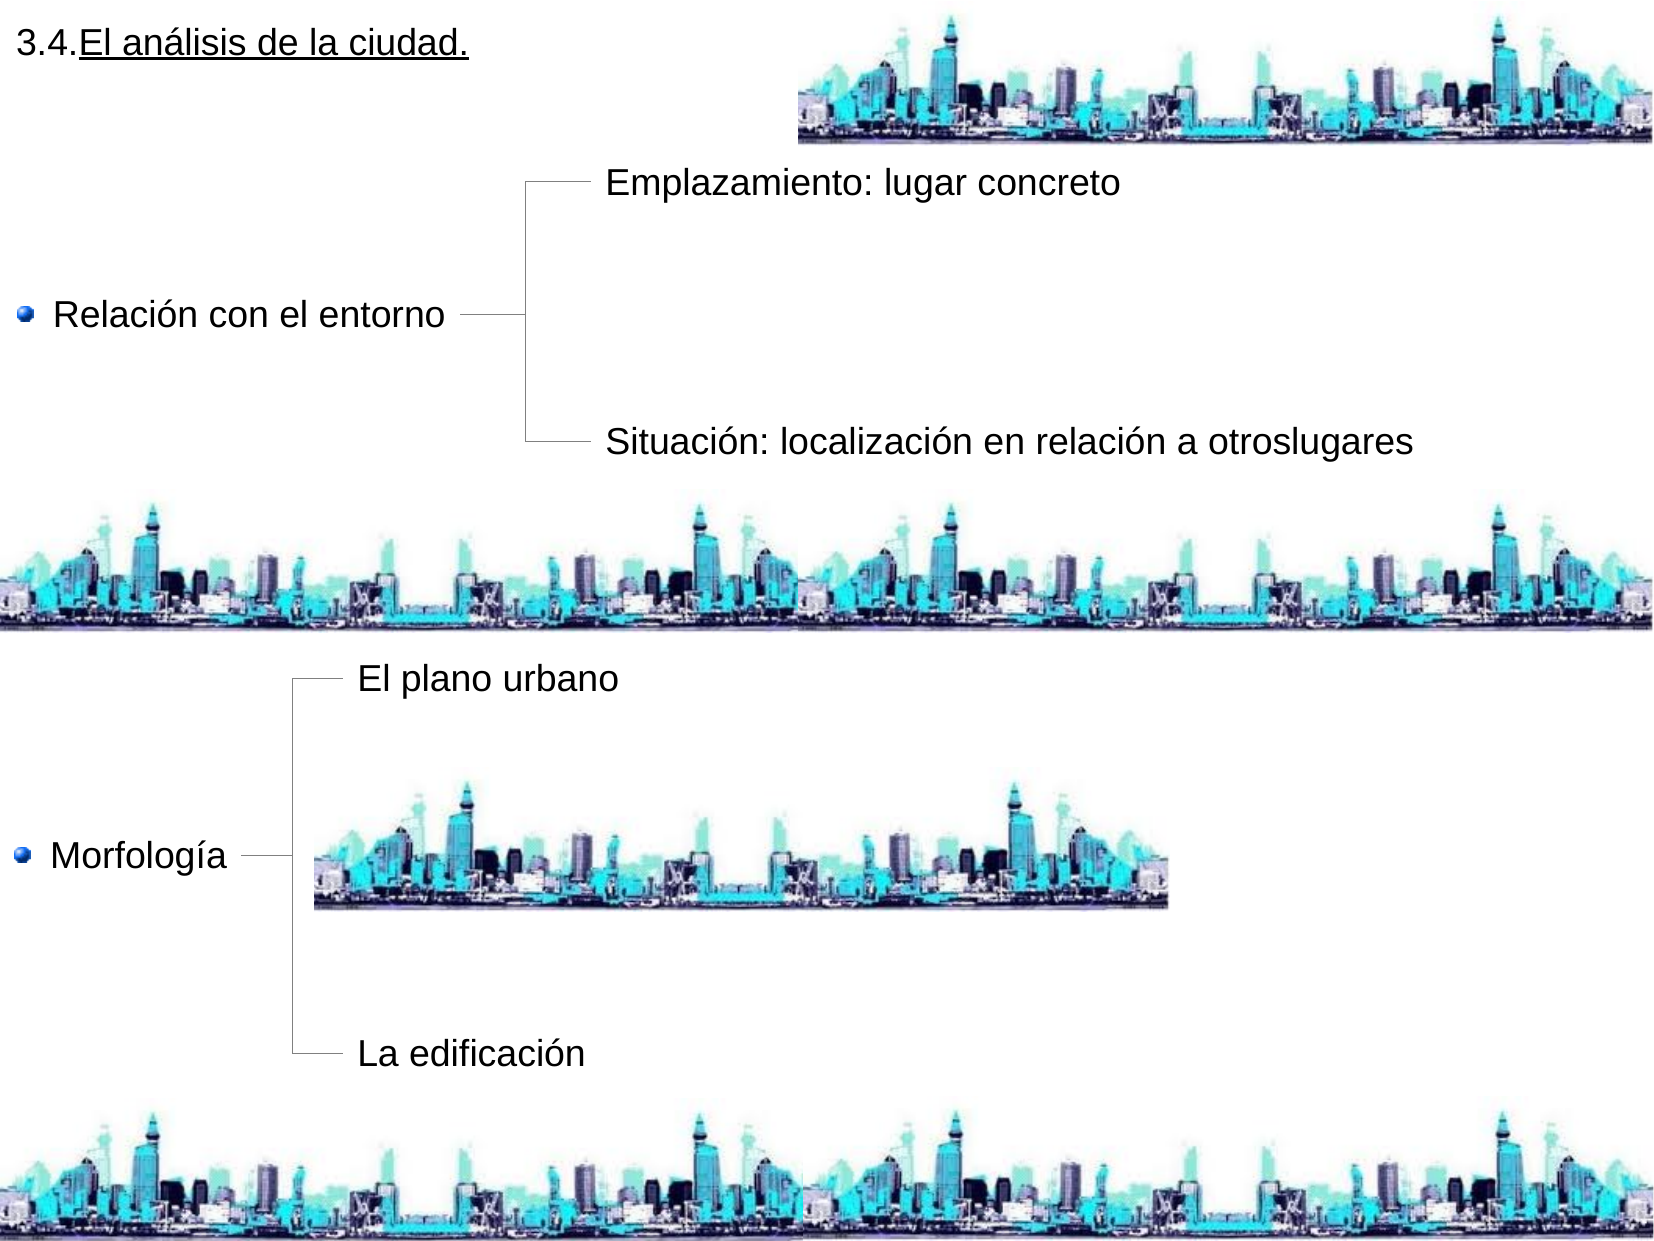

3.4.El análisis de la ciudad.
Emplazamiento: lugar concreto
Relación con el entorno
Situación: localización en relación a otroslugares
El plano urbano
Morfología
La edificación